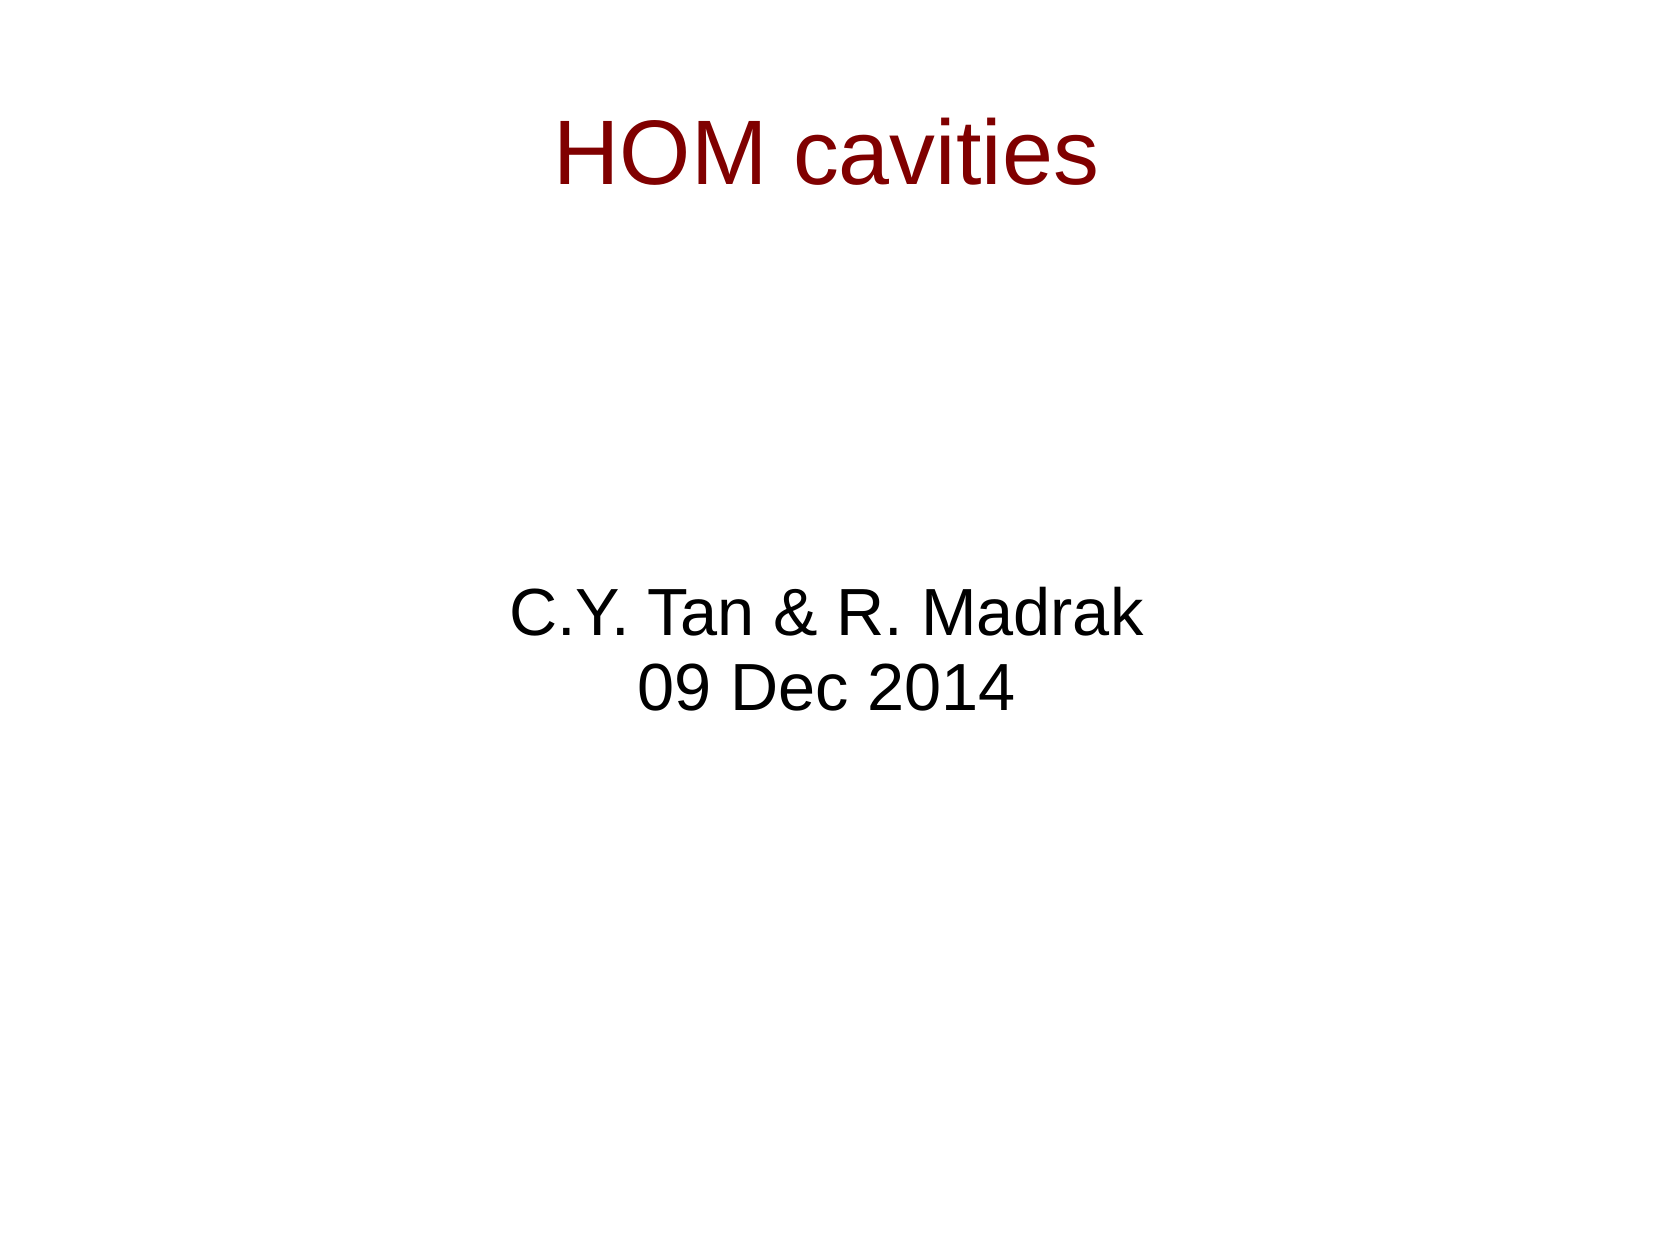

# HOM cavities
C.Y. Tan & R. Madrak
09 Dec 2014